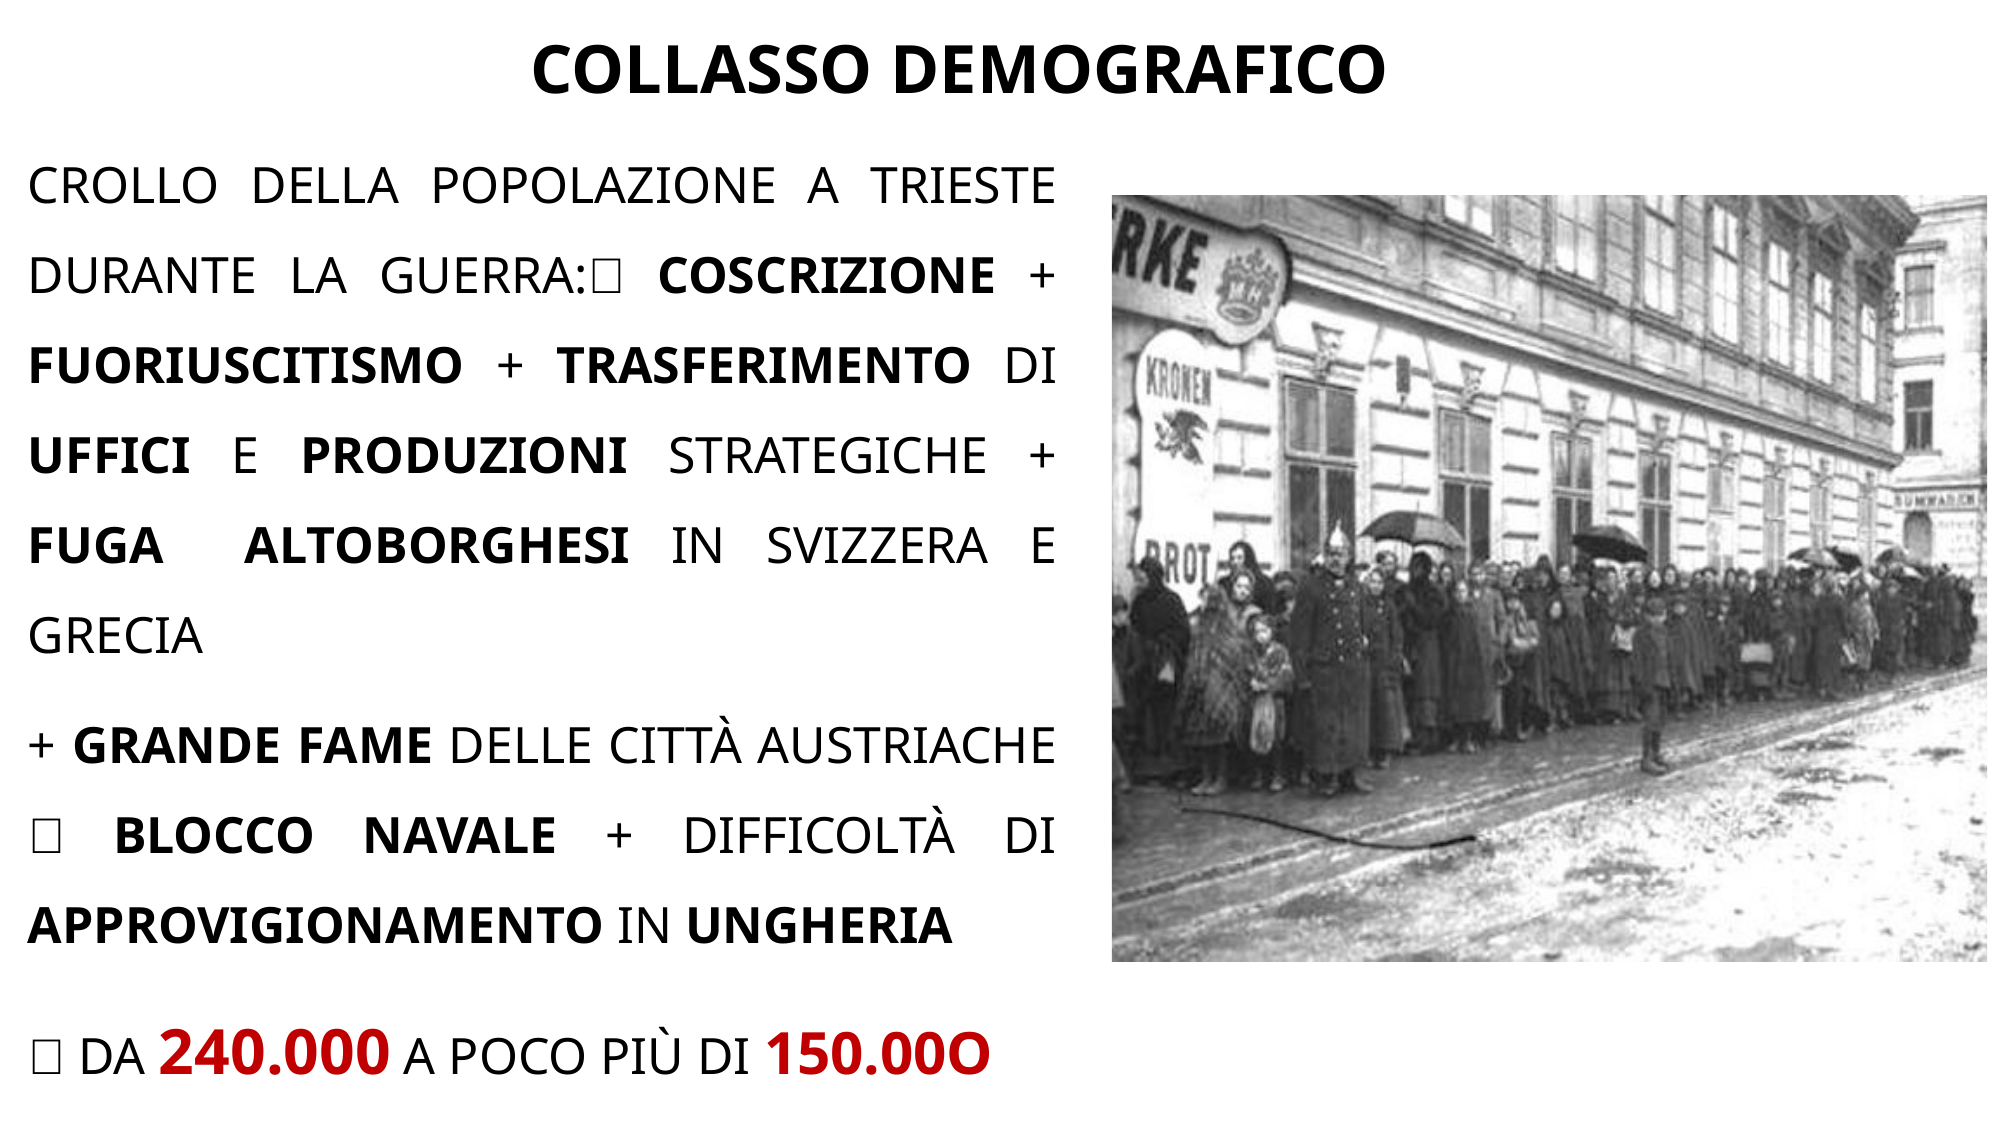

# COLLASSO DEMOGRAFICO
CROLLO DELLA POPOLAZIONE A TRIESTE DURANTE LA GUERRA: COSCRIZIONE + FUORIUSCITISMO + TRASFERIMENTO DI UFFICI E PRODUZIONI STRATEGICHE + FUGA ALTOBORGHESI IN SVIZZERA E GRECIA
+ GRANDE FAME DELLE CITTÀ AUSTRIACHE  BLOCCO NAVALE + DIFFICOLTÀ DI APPROVIGIONAMENTO IN UNGHERIA
 DA 240.000 A POCO PIÙ DI 150.00O